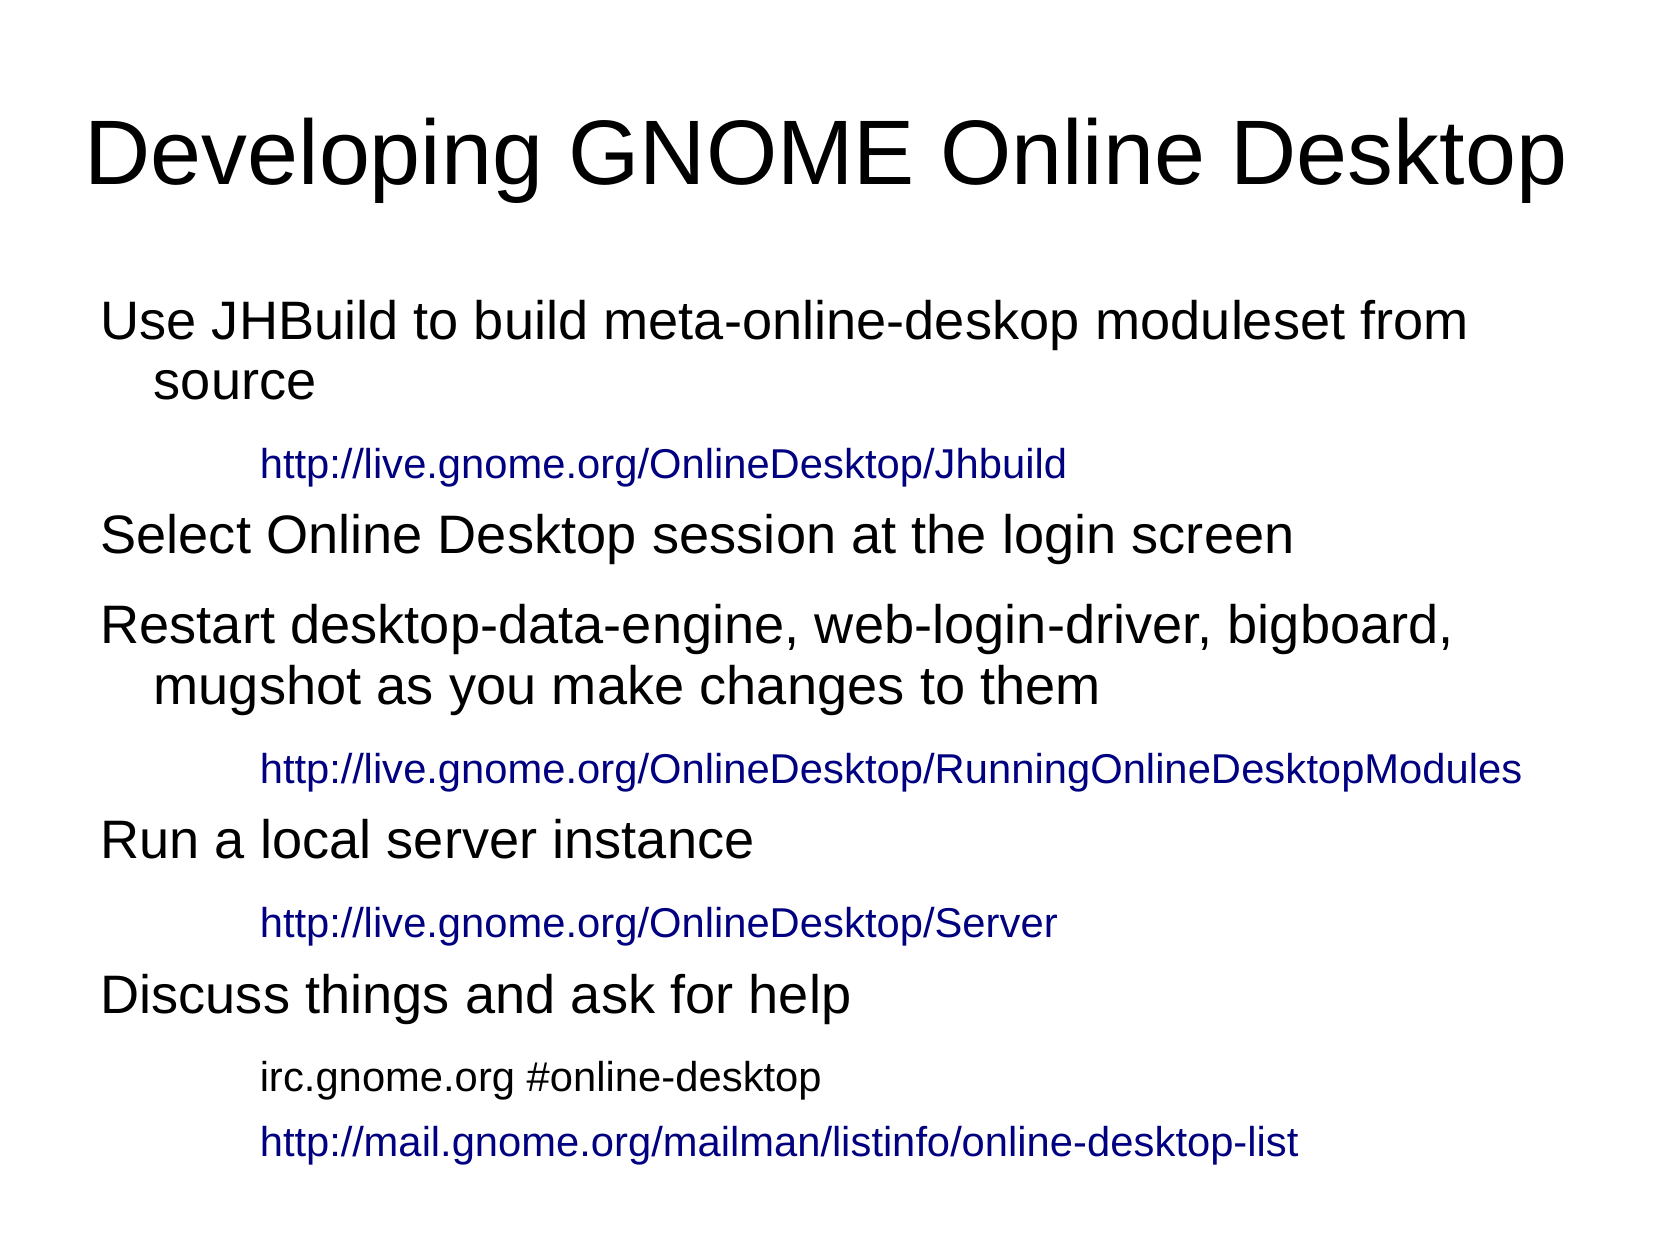

# Developing GNOME Online Desktop
Use JHBuild to build meta-online-deskop moduleset from source
http://live.gnome.org/OnlineDesktop/Jhbuild
Select Online Desktop session at the login screen
Restart desktop-data-engine, web-login-driver, bigboard, mugshot as you make changes to them
http://live.gnome.org/OnlineDesktop/RunningOnlineDesktopModules
Run a local server instance
http://live.gnome.org/OnlineDesktop/Server
Discuss things and ask for help
irc.gnome.org #online-desktop
http://mail.gnome.org/mailman/listinfo/online-desktop-list